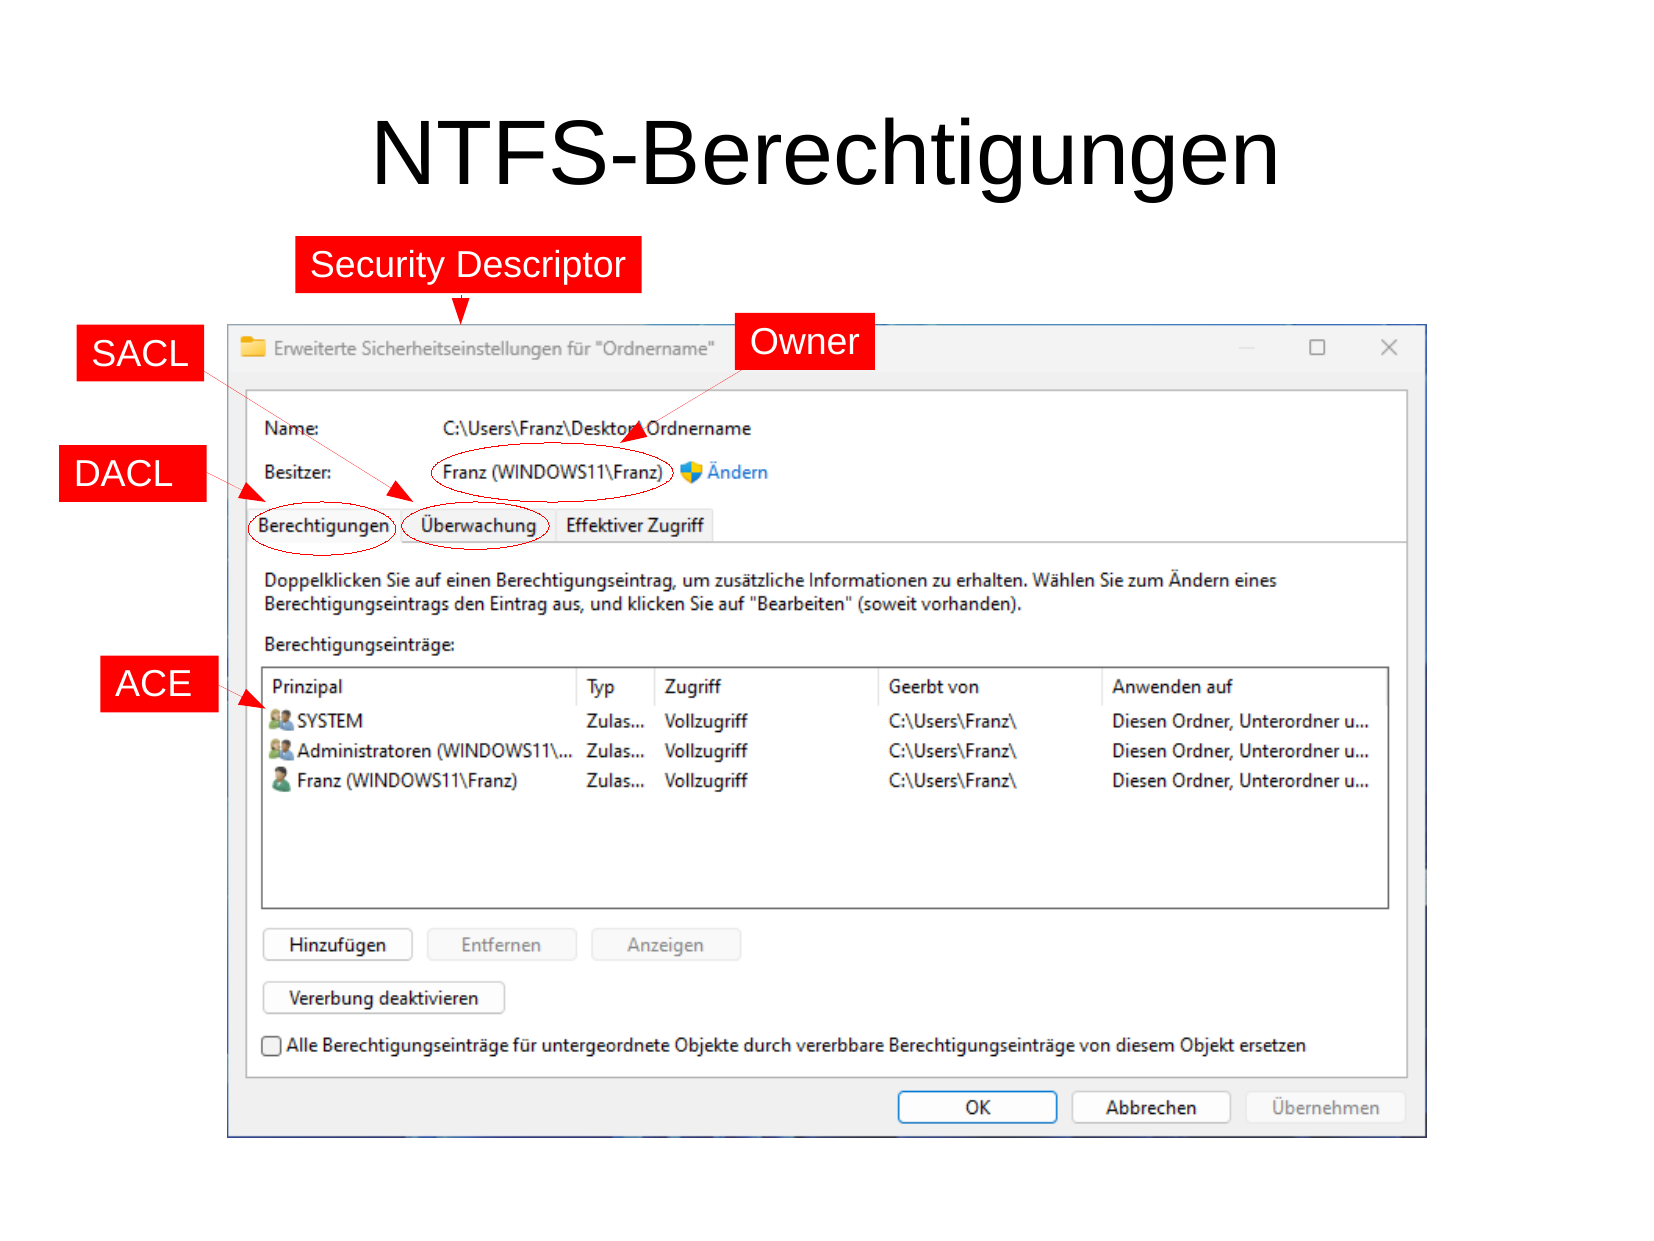

# NTFS-Berechtigungen
Security Descriptor
Owner
SACL
DACL
ACE